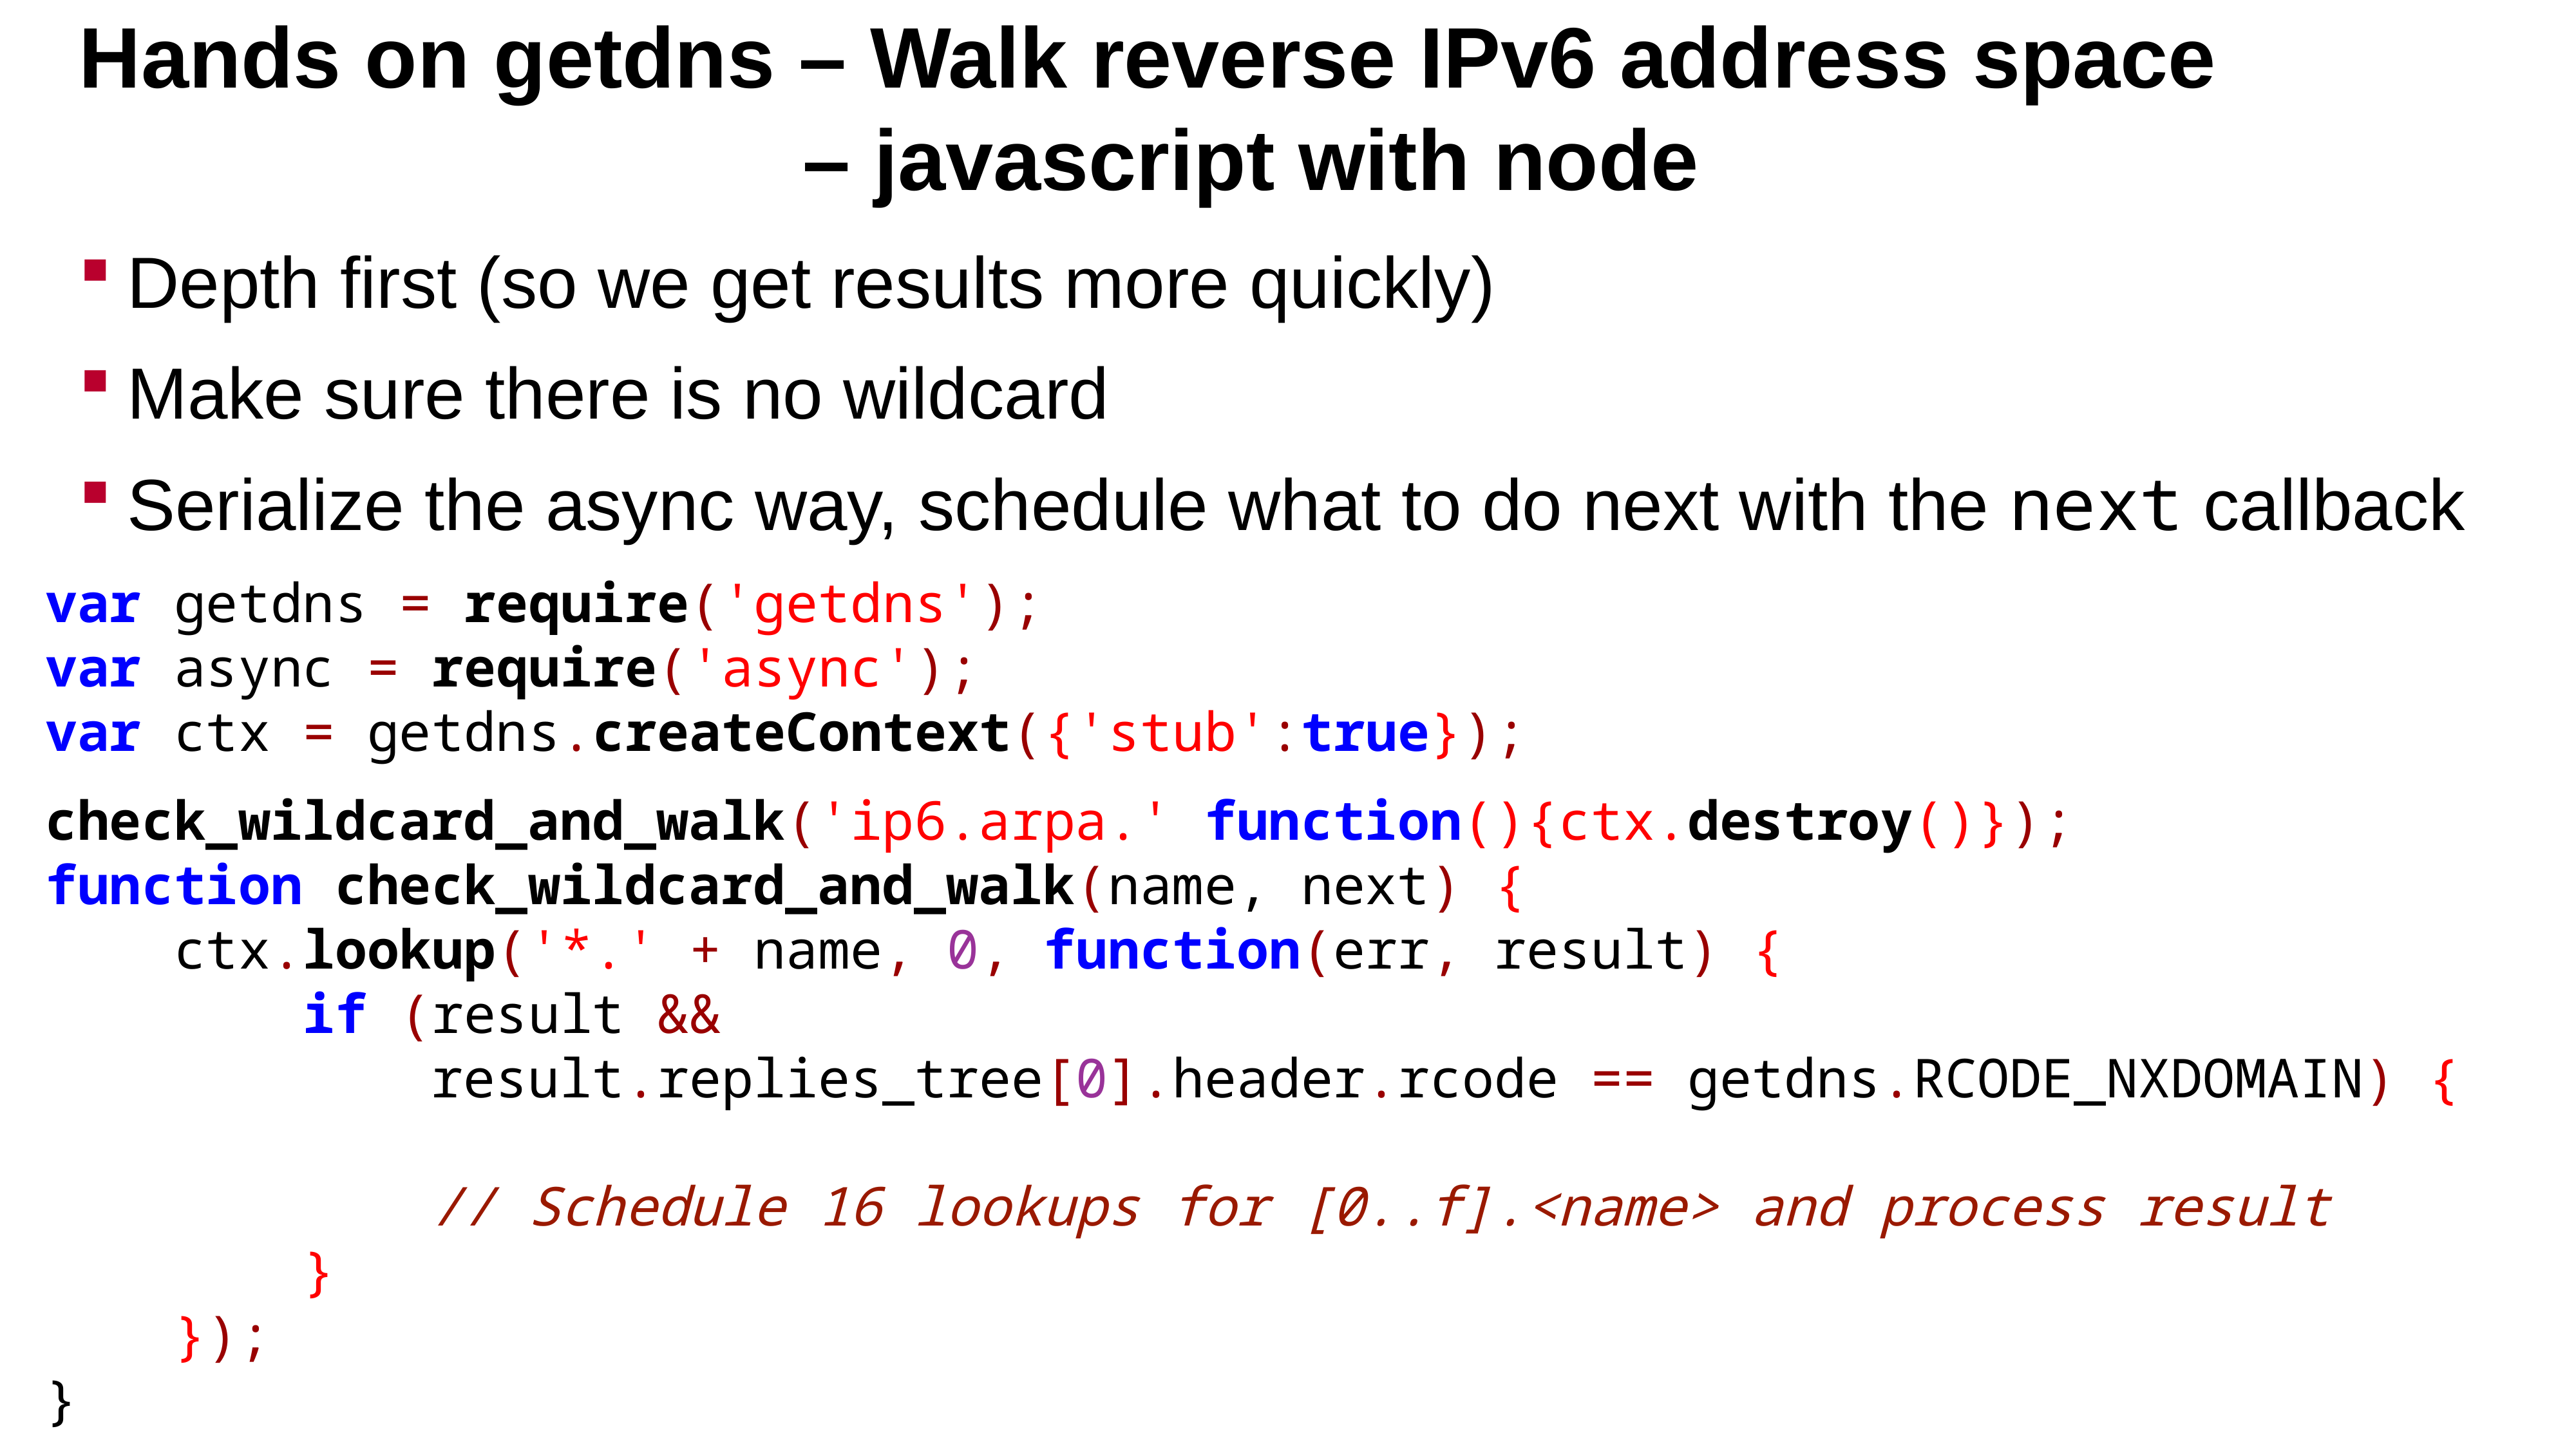

# Hands on getdns – Walk reverse IPv6 address space – javascript with node
Depth first (so we get results more quickly)
Make sure there is no wildcard
Serialize the async way, schedule what to do next with the next callback
var getdns = require('getdns');
var async = require('async');
var ctx = getdns.createContext({'stub':true});
check_wildcard_and_walk('ip6.arpa.' function(){ctx.destroy()});
function check_wildcard_and_walk(name, next) {
 ctx.lookup('*.' + name, 0, function(err, result) {
 if (result &&
 result.replies_tree[0].header.rcode == getdns.RCODE_NXDOMAIN) {
 // Schedule 16 lookups for [0..f].<name> and process result
 }
 });
}